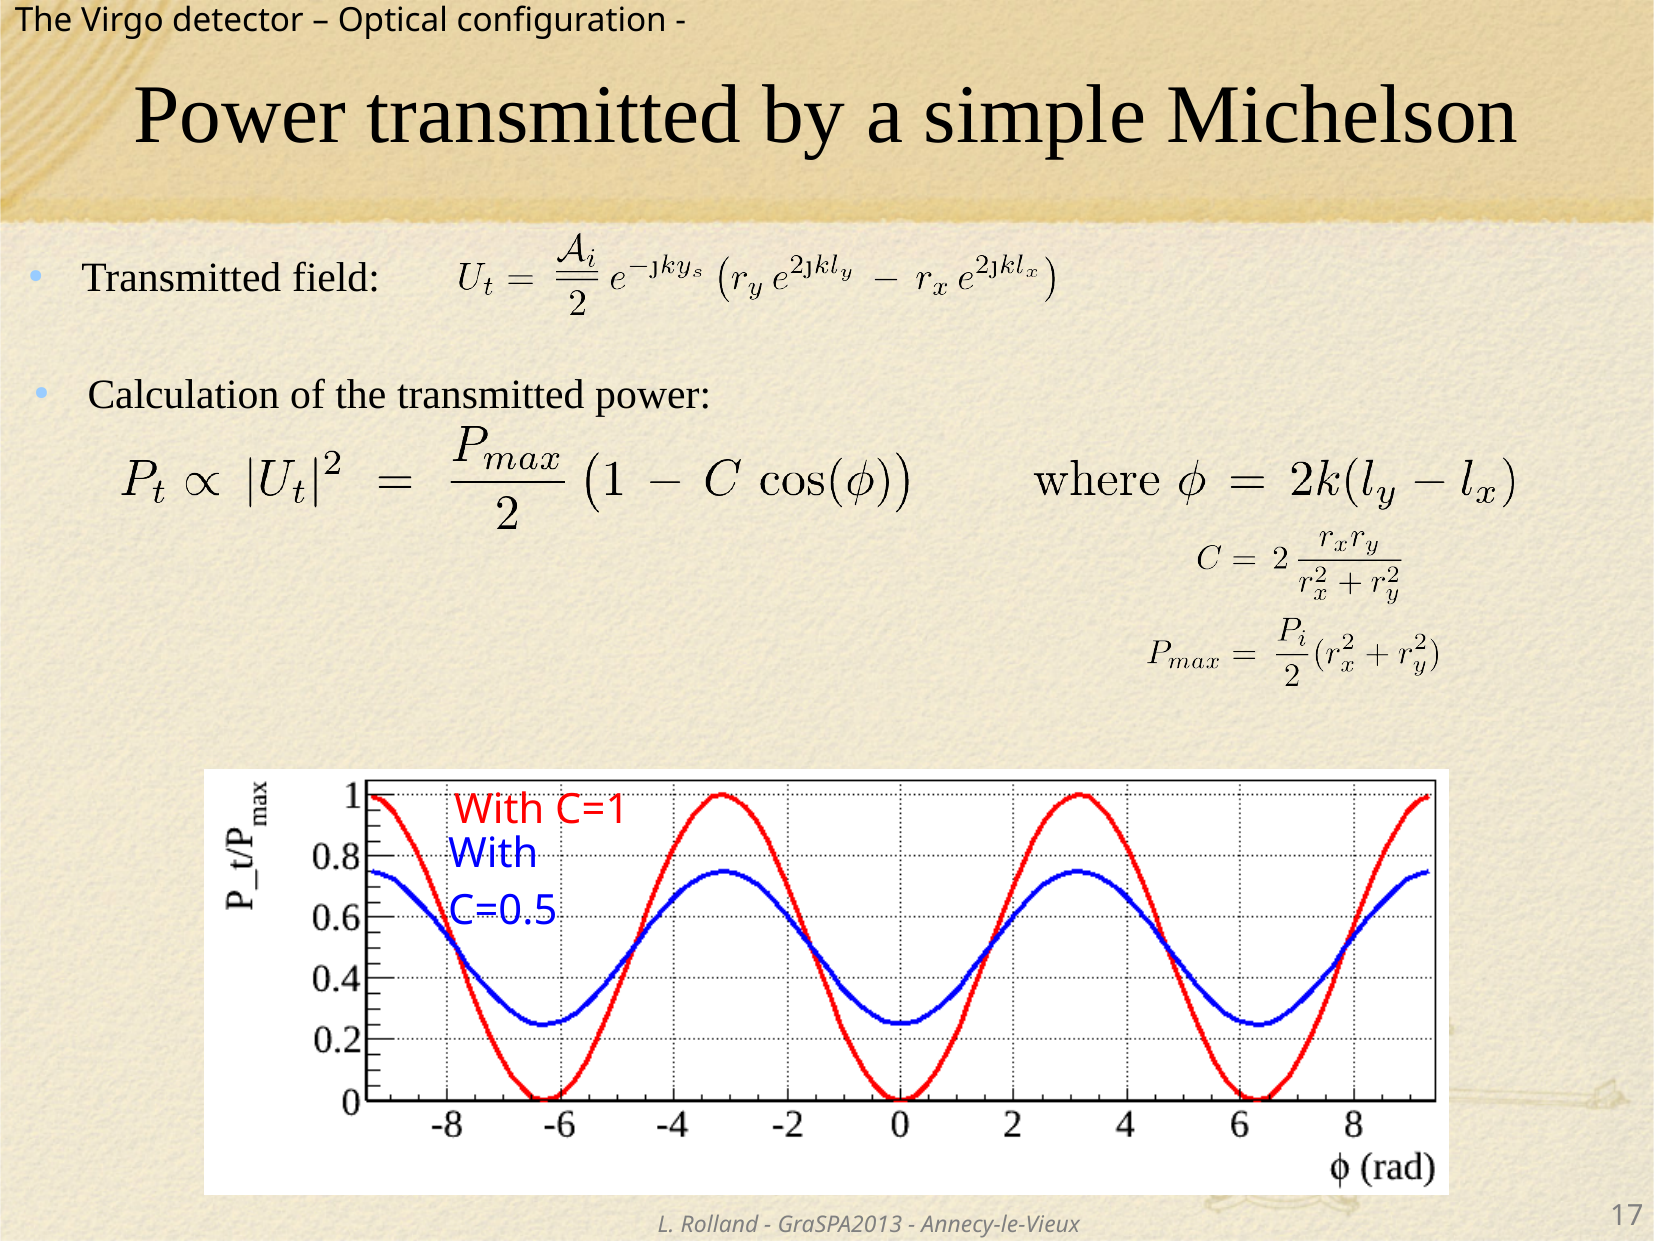

The Virgo detector – Optical configuration -
# Power transmitted by a simple Michelson
Transmitted field:
Calculation of the transmitted power:
With C=1
With C=0.5